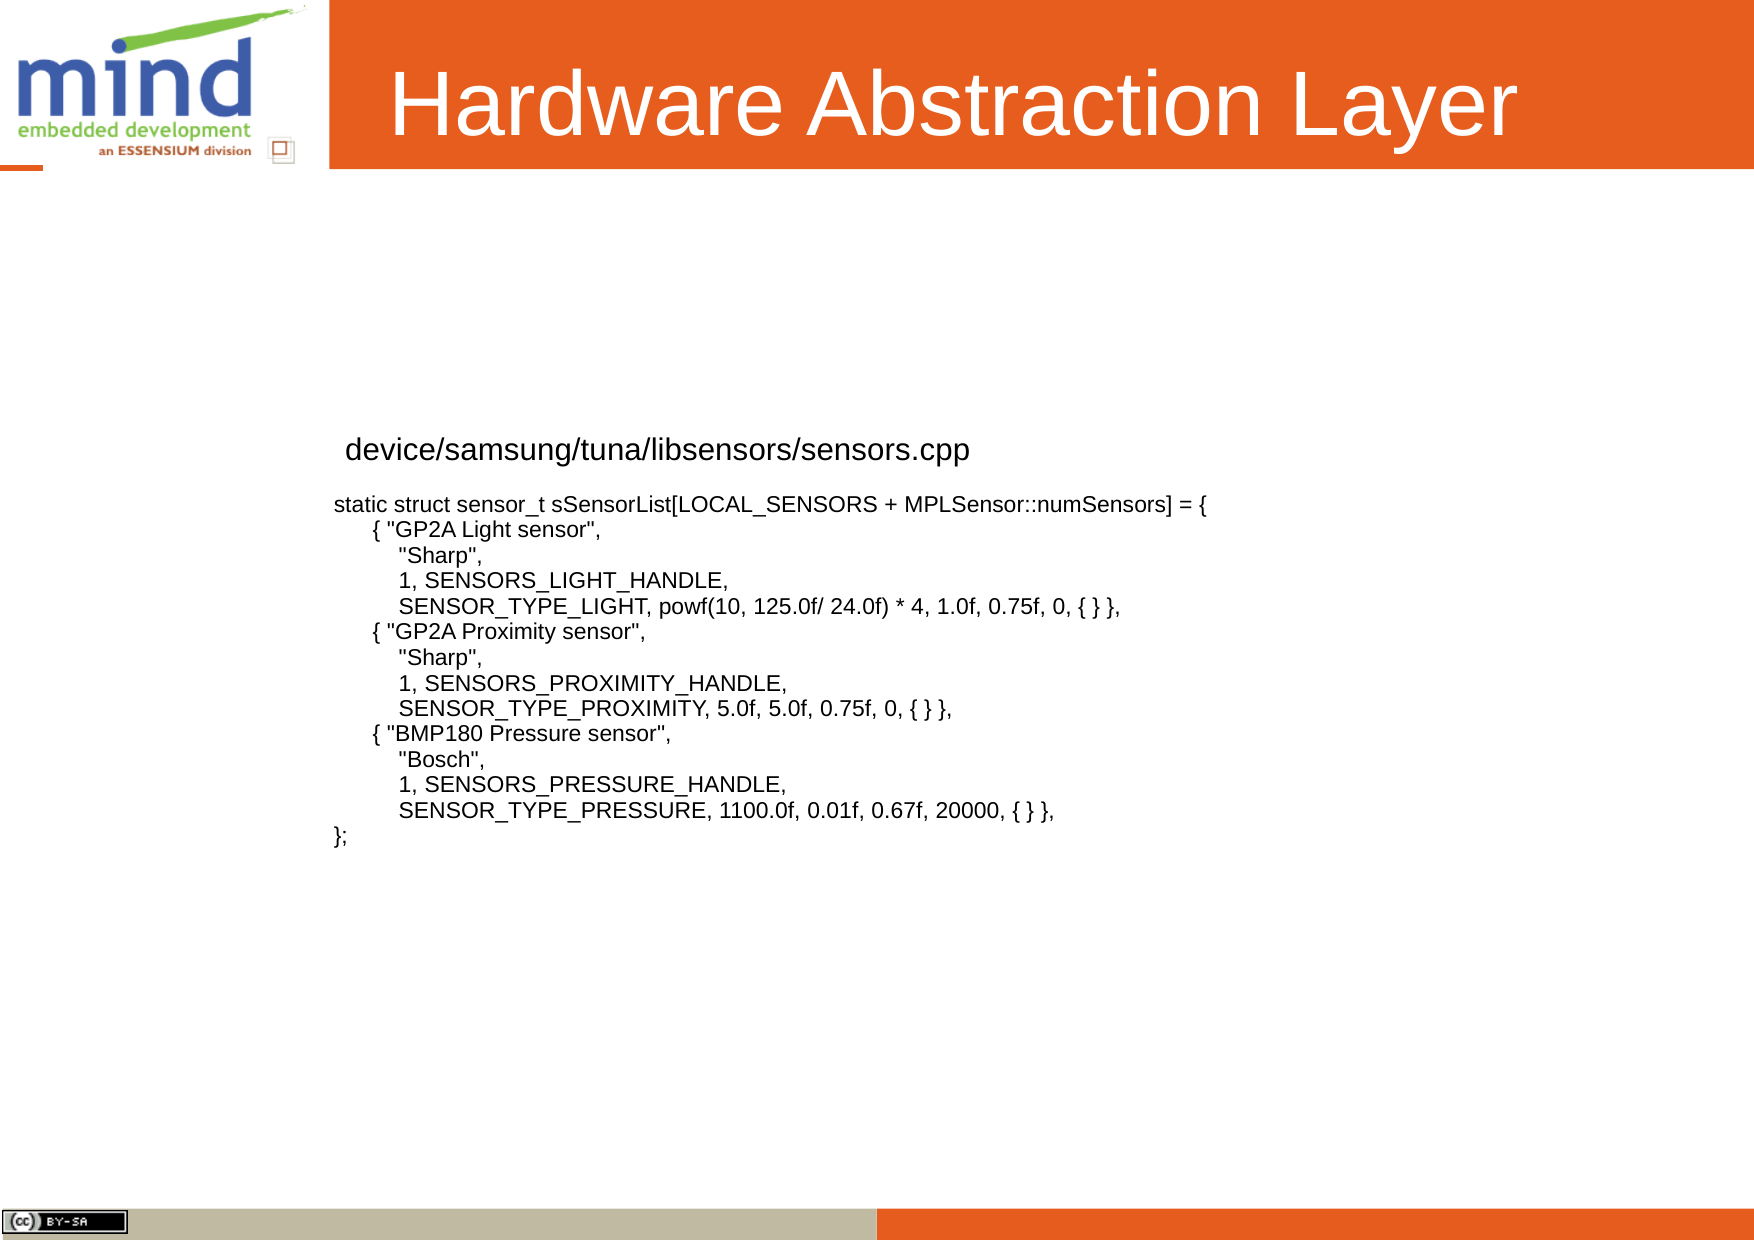

# Hardware Abstraction Layer
device/samsung/tuna/libsensors/sensors.cpp
static struct sensor_t sSensorList[LOCAL_SENSORS + MPLSensor::numSensors] = {
 { "GP2A Light sensor",
 "Sharp",
 1, SENSORS_LIGHT_HANDLE,
 SENSOR_TYPE_LIGHT, powf(10, 125.0f/ 24.0f) * 4, 1.0f, 0.75f, 0, { } },
 { "GP2A Proximity sensor",
 "Sharp",
 1, SENSORS_PROXIMITY_HANDLE,
 SENSOR_TYPE_PROXIMITY, 5.0f, 5.0f, 0.75f, 0, { } },
 { "BMP180 Pressure sensor",
 "Bosch",
 1, SENSORS_PRESSURE_HANDLE,
 SENSOR_TYPE_PRESSURE, 1100.0f, 0.01f, 0.67f, 20000, { } },
};